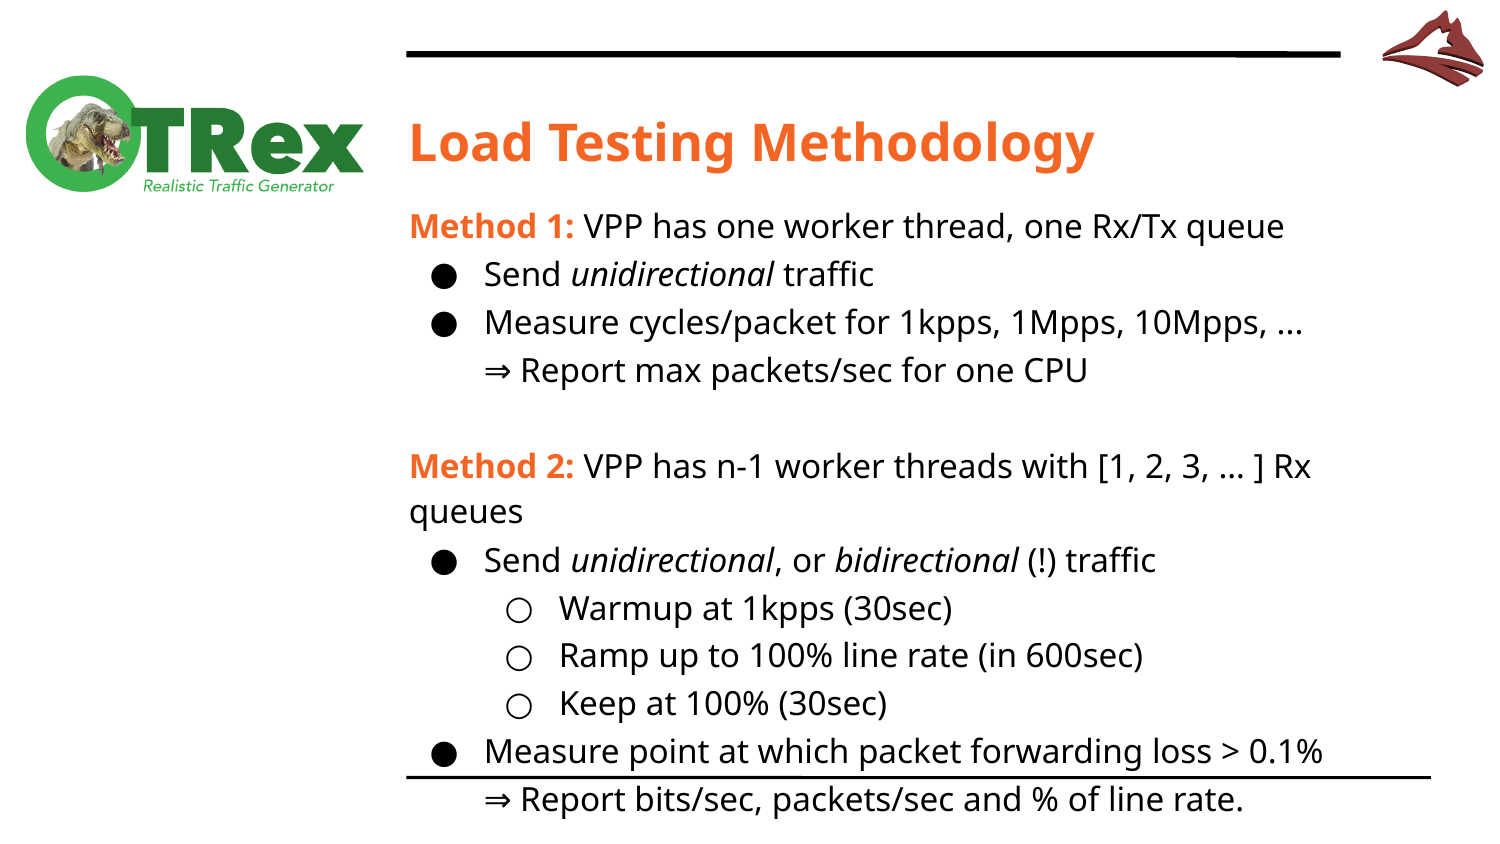

Load Testing Methodology
# Method 1: VPP has one worker thread, one Rx/Tx queue
Send unidirectional traffic
Measure cycles/packet for 1kpps, 1Mpps, 10Mpps, ...
⇒ Report max packets/sec for one CPU
Method 2: VPP has n-1 worker threads with [1, 2, 3, … ] Rx queues
Send unidirectional, or bidirectional (!) traffic
Warmup at 1kpps (30sec)
Ramp up to 100% line rate (in 600sec)
Keep at 100% (30sec)
Measure point at which packet forwarding loss > 0.1%
⇒ Report bits/sec, packets/sec and % of line rate.